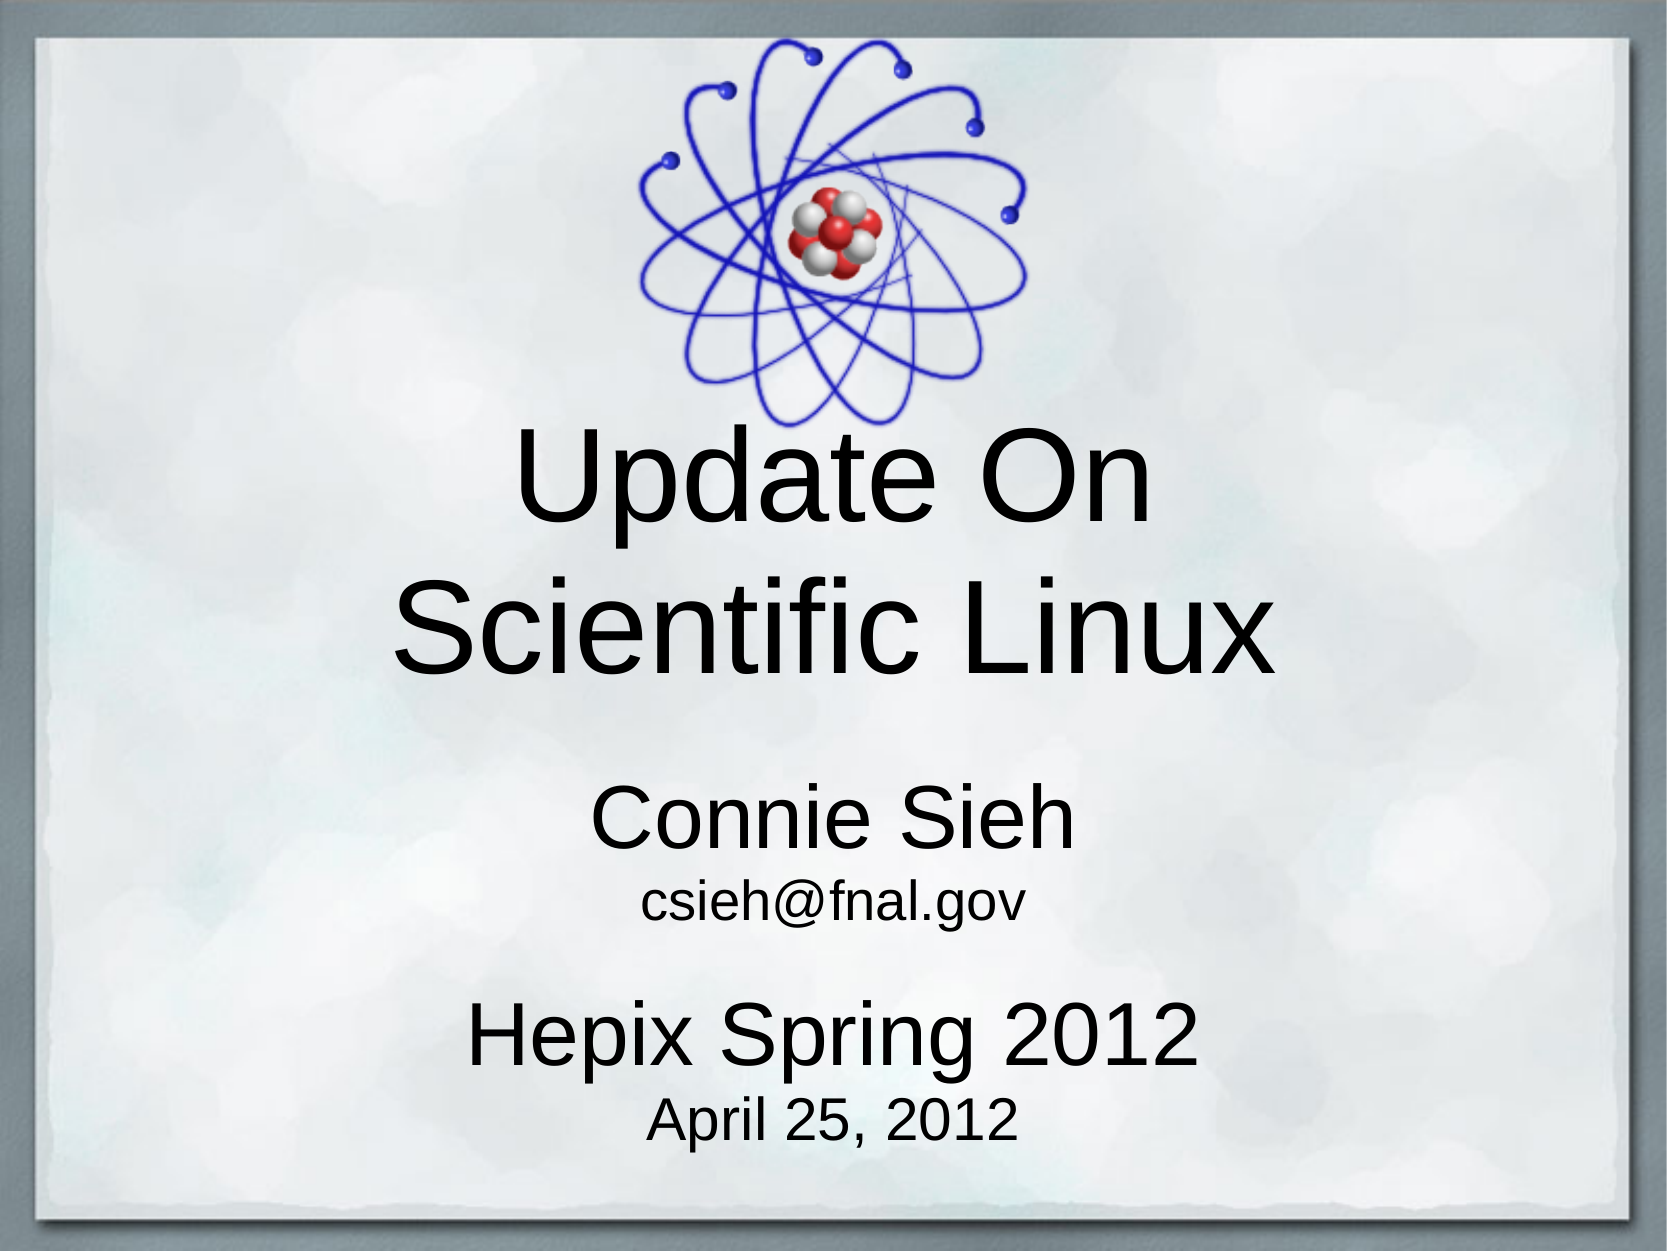

# Update On Scientific Linux
Connie Sieh
csieh@fnal.gov
Hepix Spring 2012
April 25, 2012